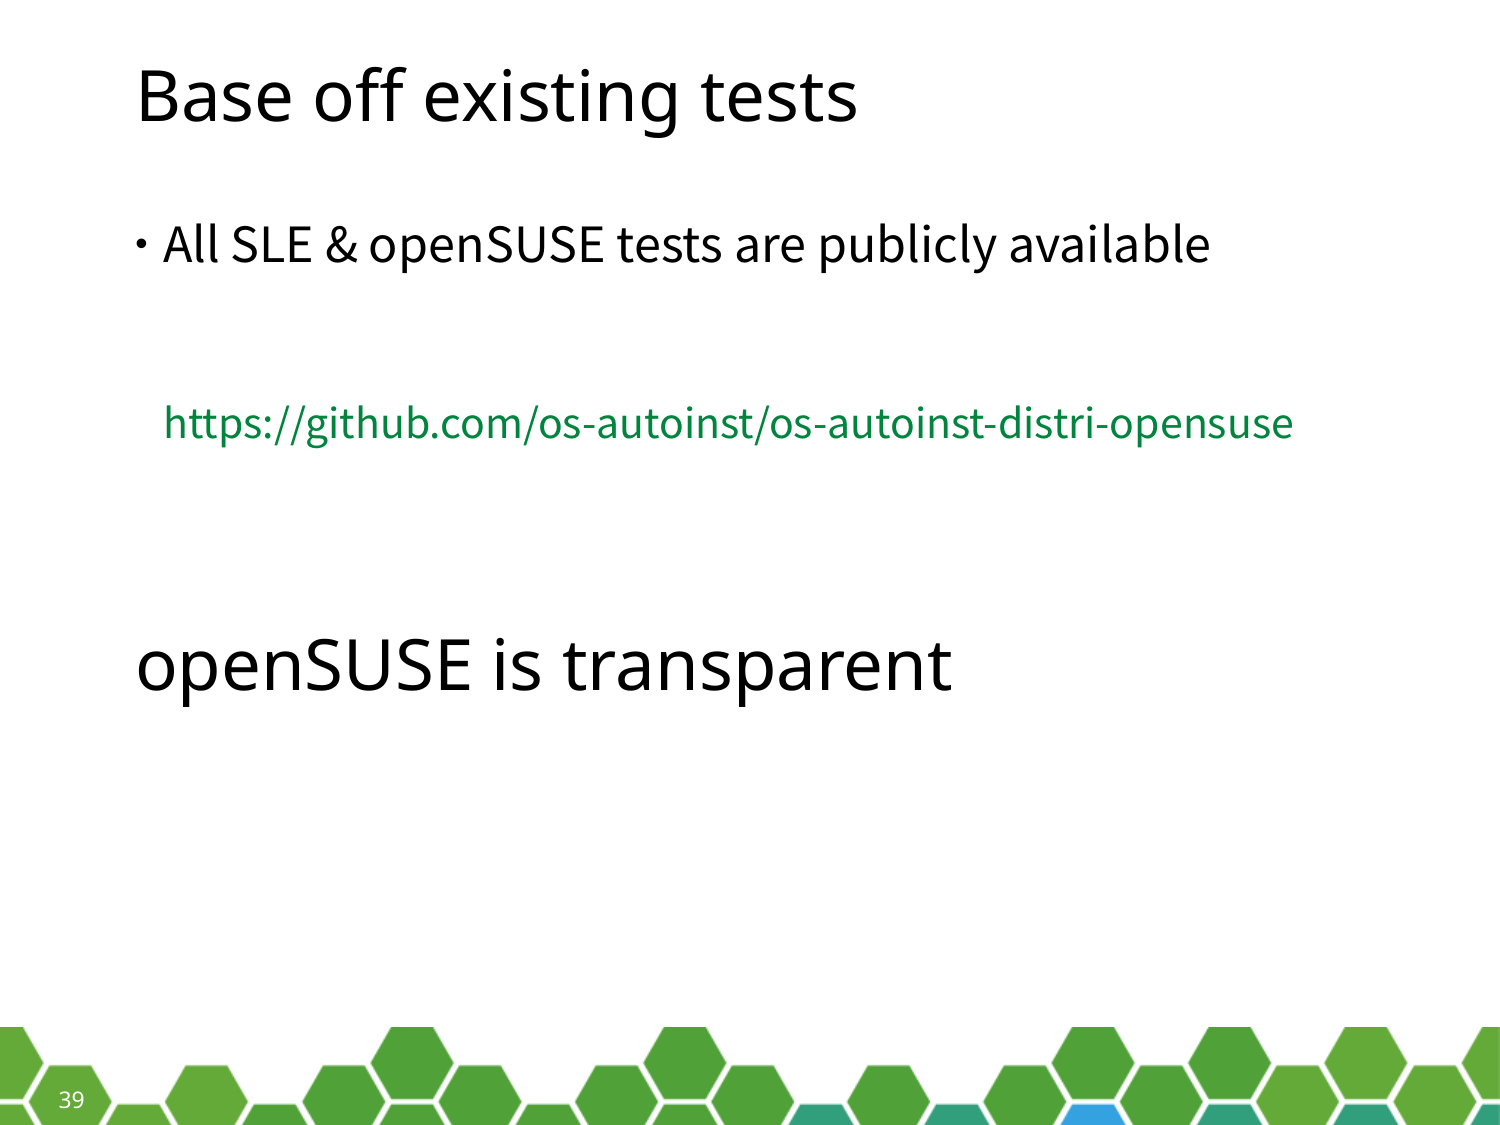

# Base off existing tests
All SLE & openSUSE tests are publicly available
https://github.com/os-autoinst/os-autoinst-distri-opensuse
openSUSE is transparent